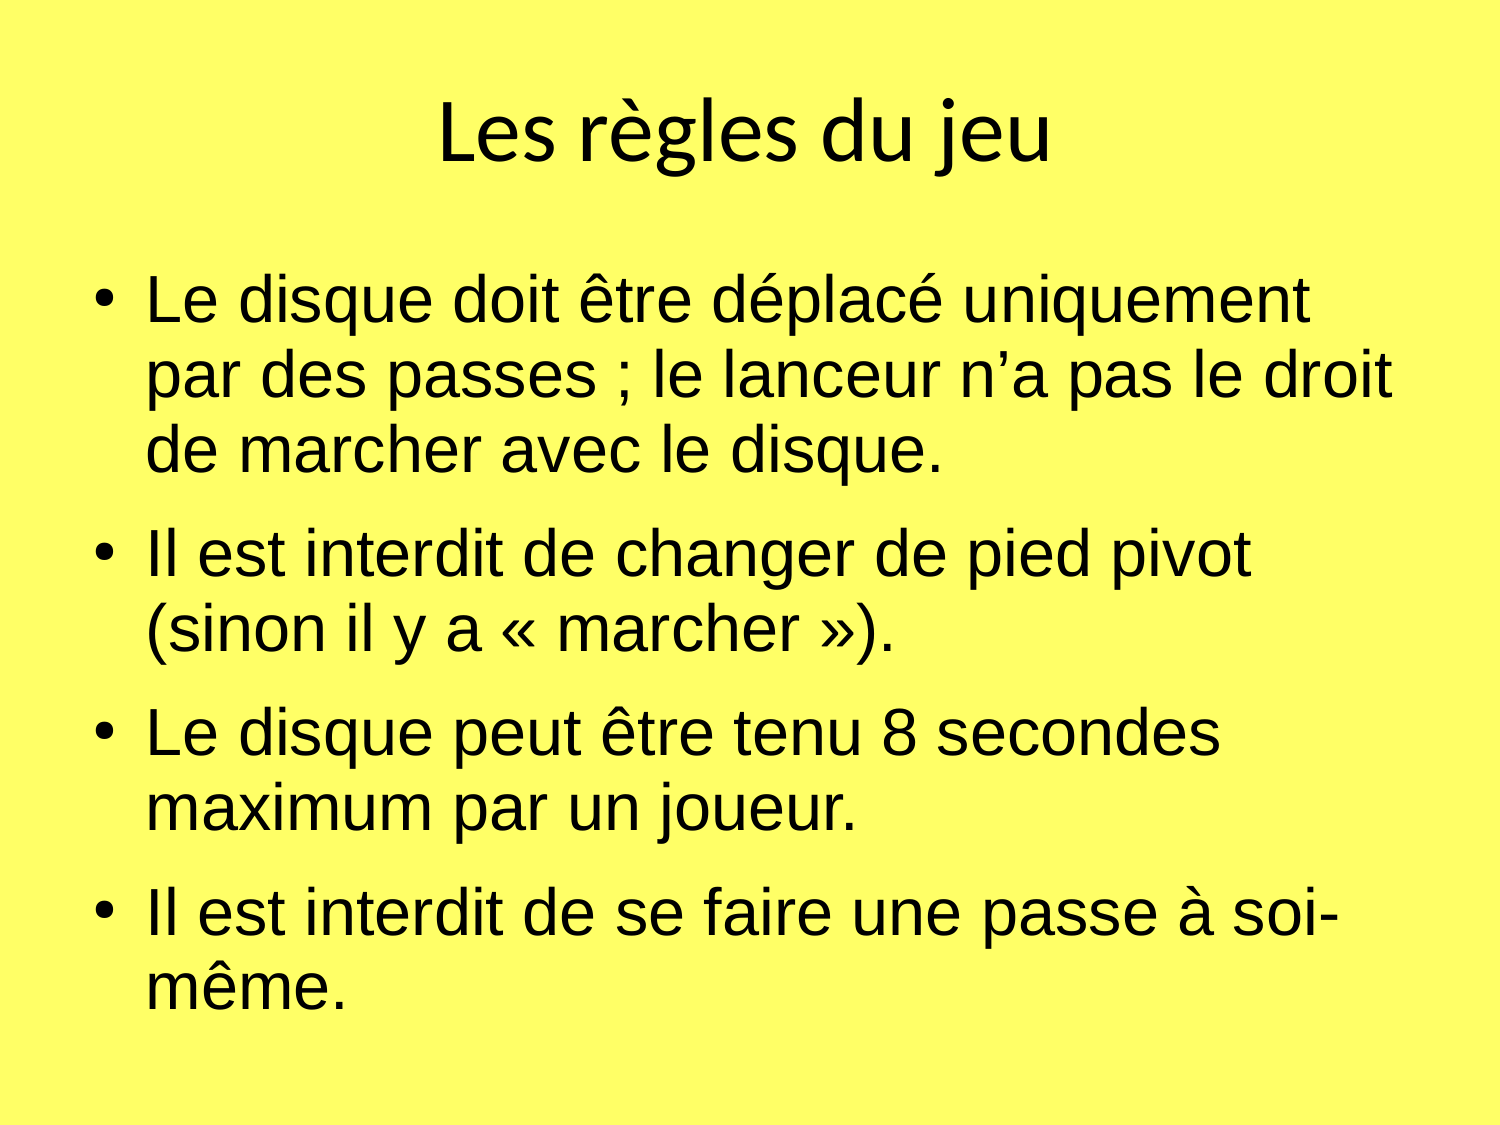

# Les règles du jeu
Le disque doit être déplacé uniquement par des passes ; le lanceur n’a pas le droit de marcher avec le disque.
Il est interdit de changer de pied pivot (sinon il y a « marcher »).
Le disque peut être tenu 8 secondes maximum par un joueur.
Il est interdit de se faire une passe à soi-même.